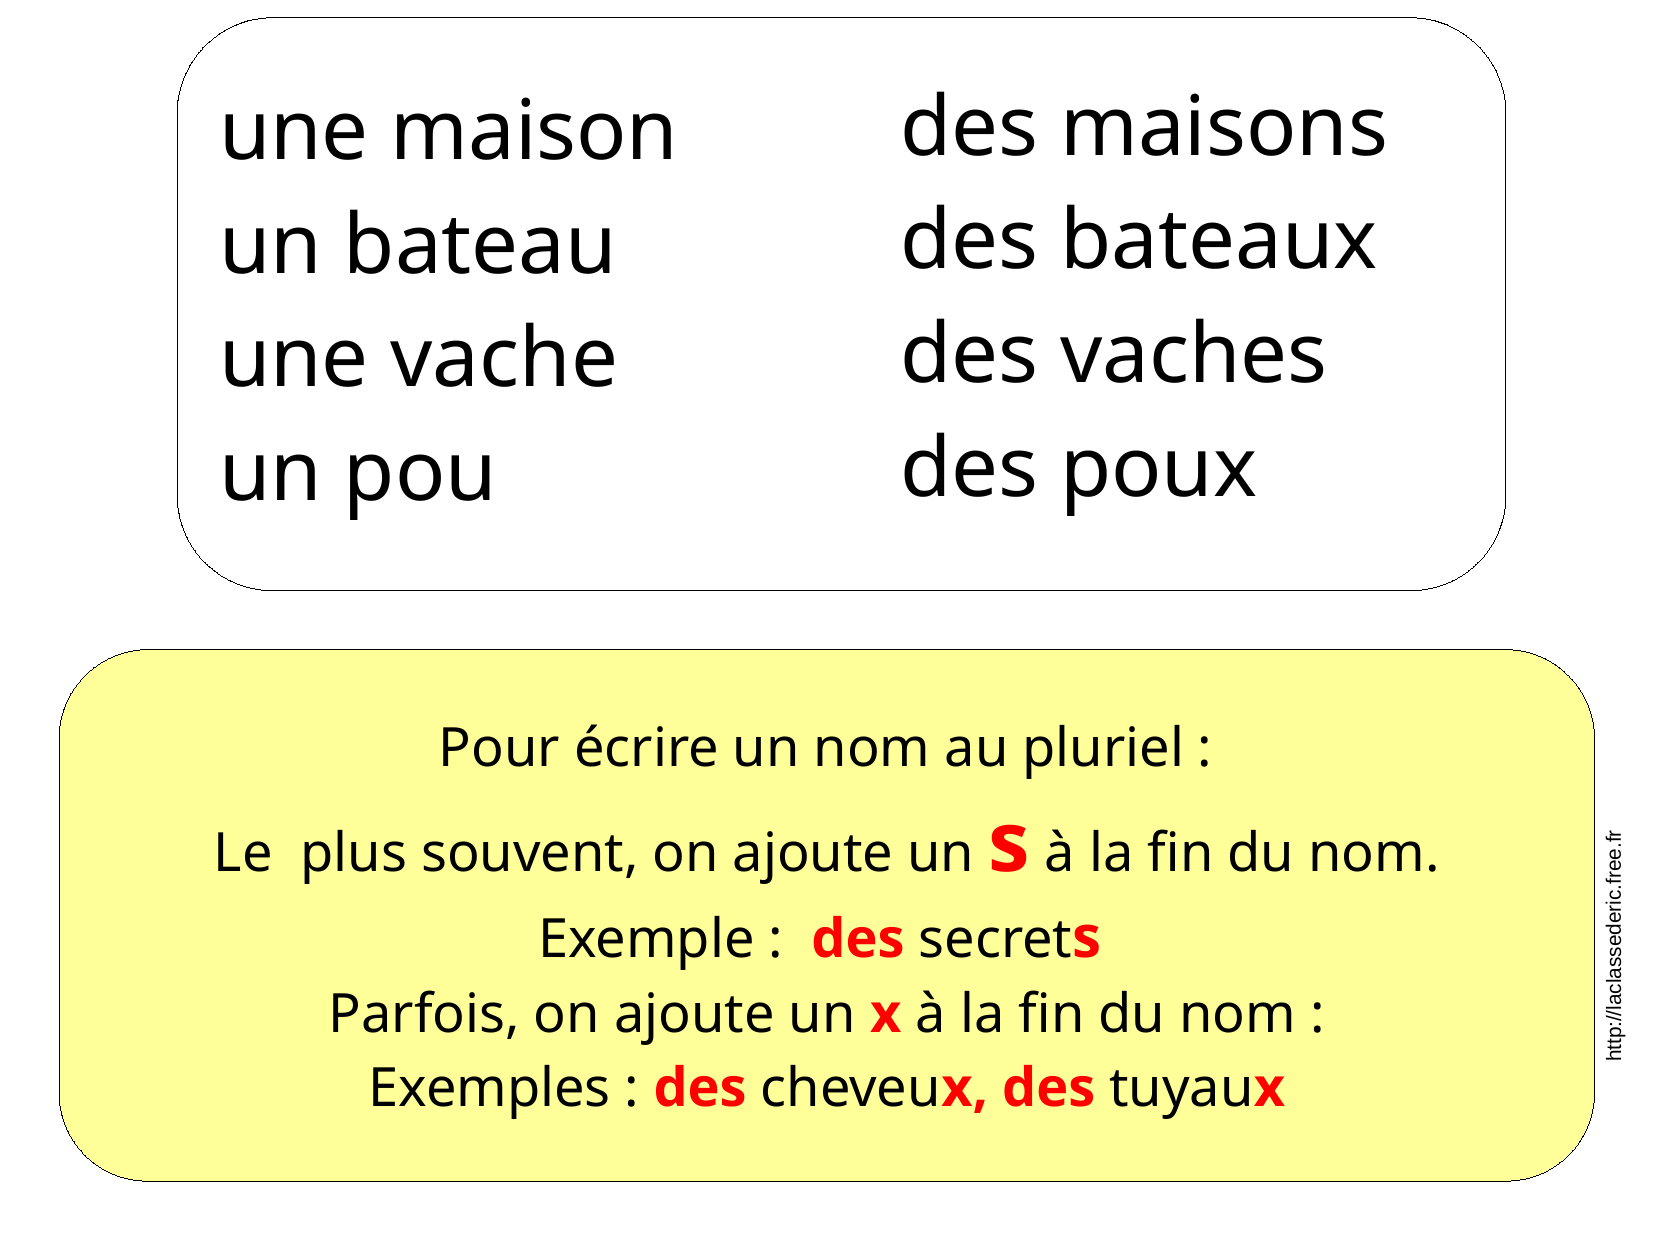

des maisons
des bateaux
des vaches
des poux
une maison
un bateau
une vache
un pou
 Pour écrire un nom au pluriel :
Le plus souvent, on ajoute un s à la fin du nom.
Exemple : des secrets
Parfois, on ajoute un x à la fin du nom :
Exemples : des cheveux, des tuyaux
http://laclassederic.free.fr